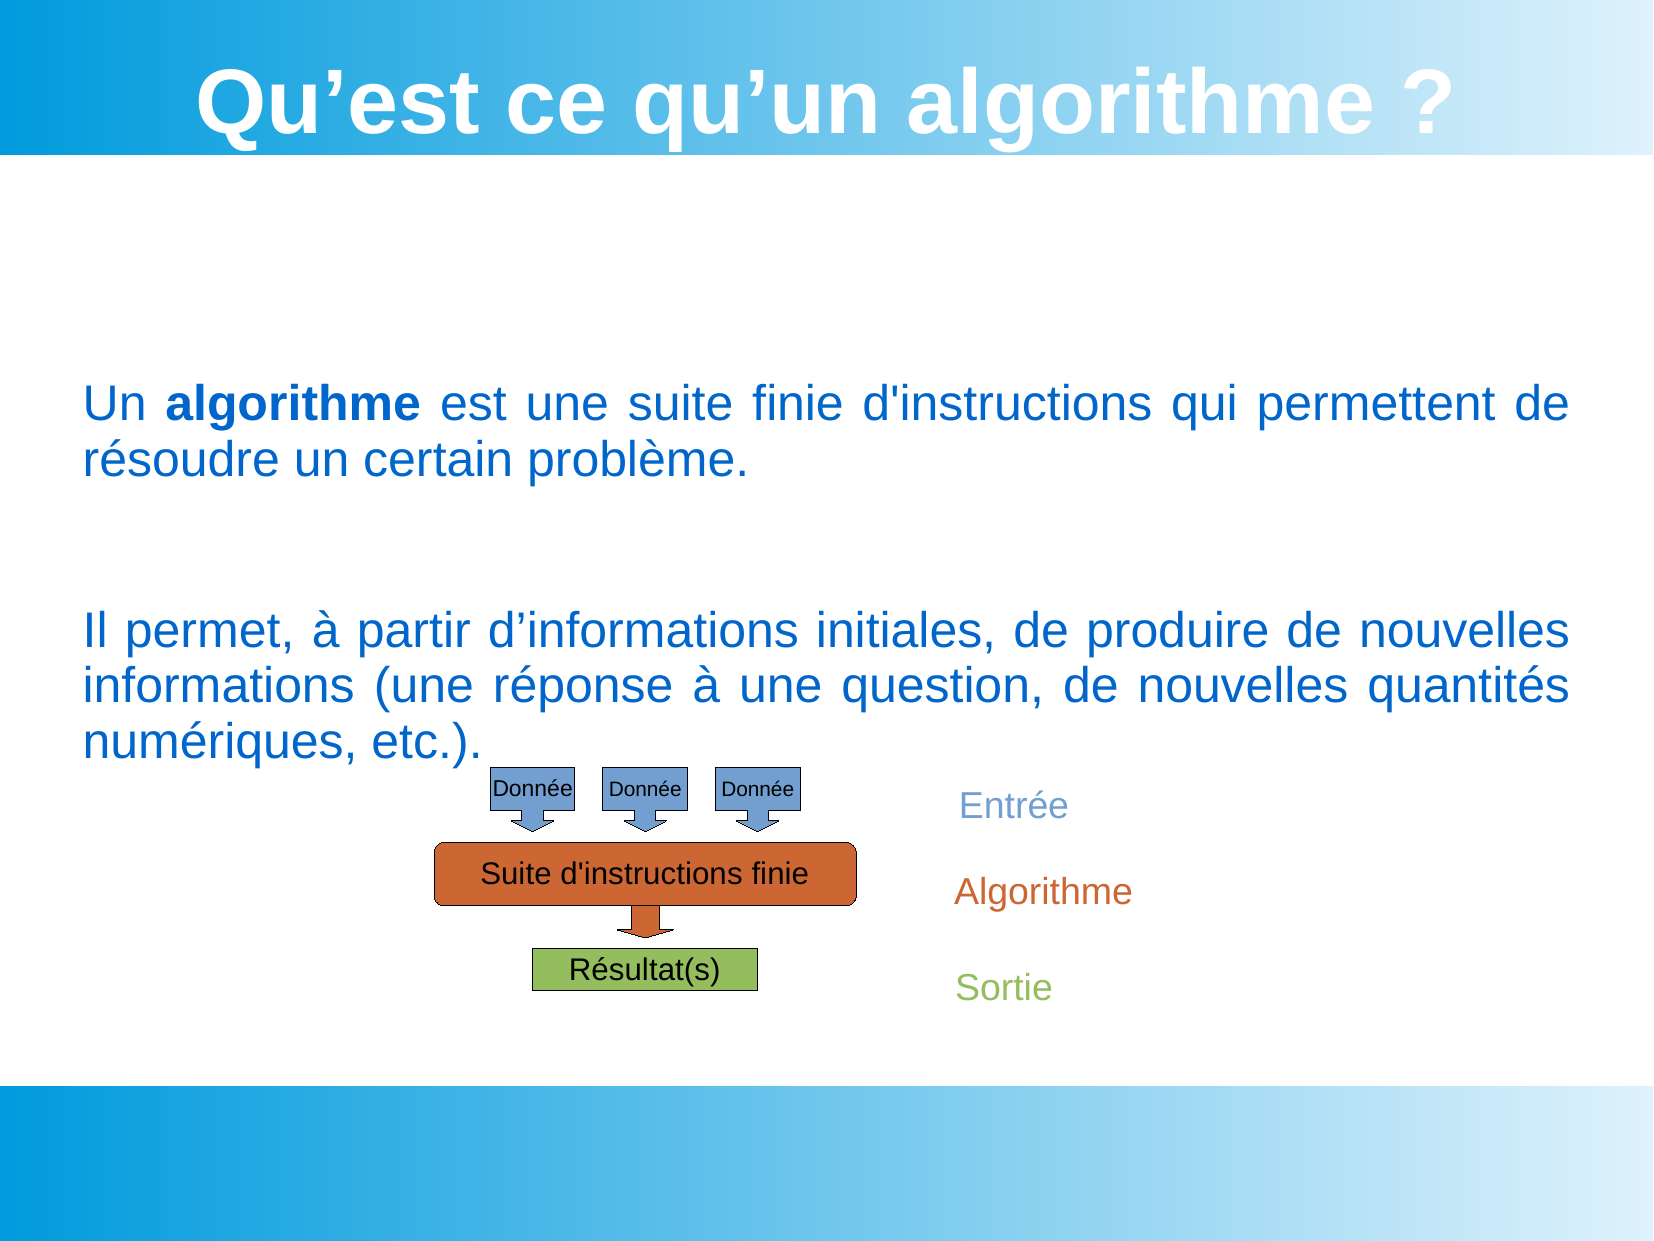

# Qu’est ce qu’un algorithme ?
Un algorithme est une suite finie d'instructions qui permettent de résoudre un certain problème.
Il permet, à partir d’informations initiales, de produire de nouvelles informations (une réponse à une question, de nouvelles quantités numériques, etc.).
Donnée
Donnée
Donnée
Entrée
Suite d'instructions finie
Algorithme
Résultat(s)
Sortie